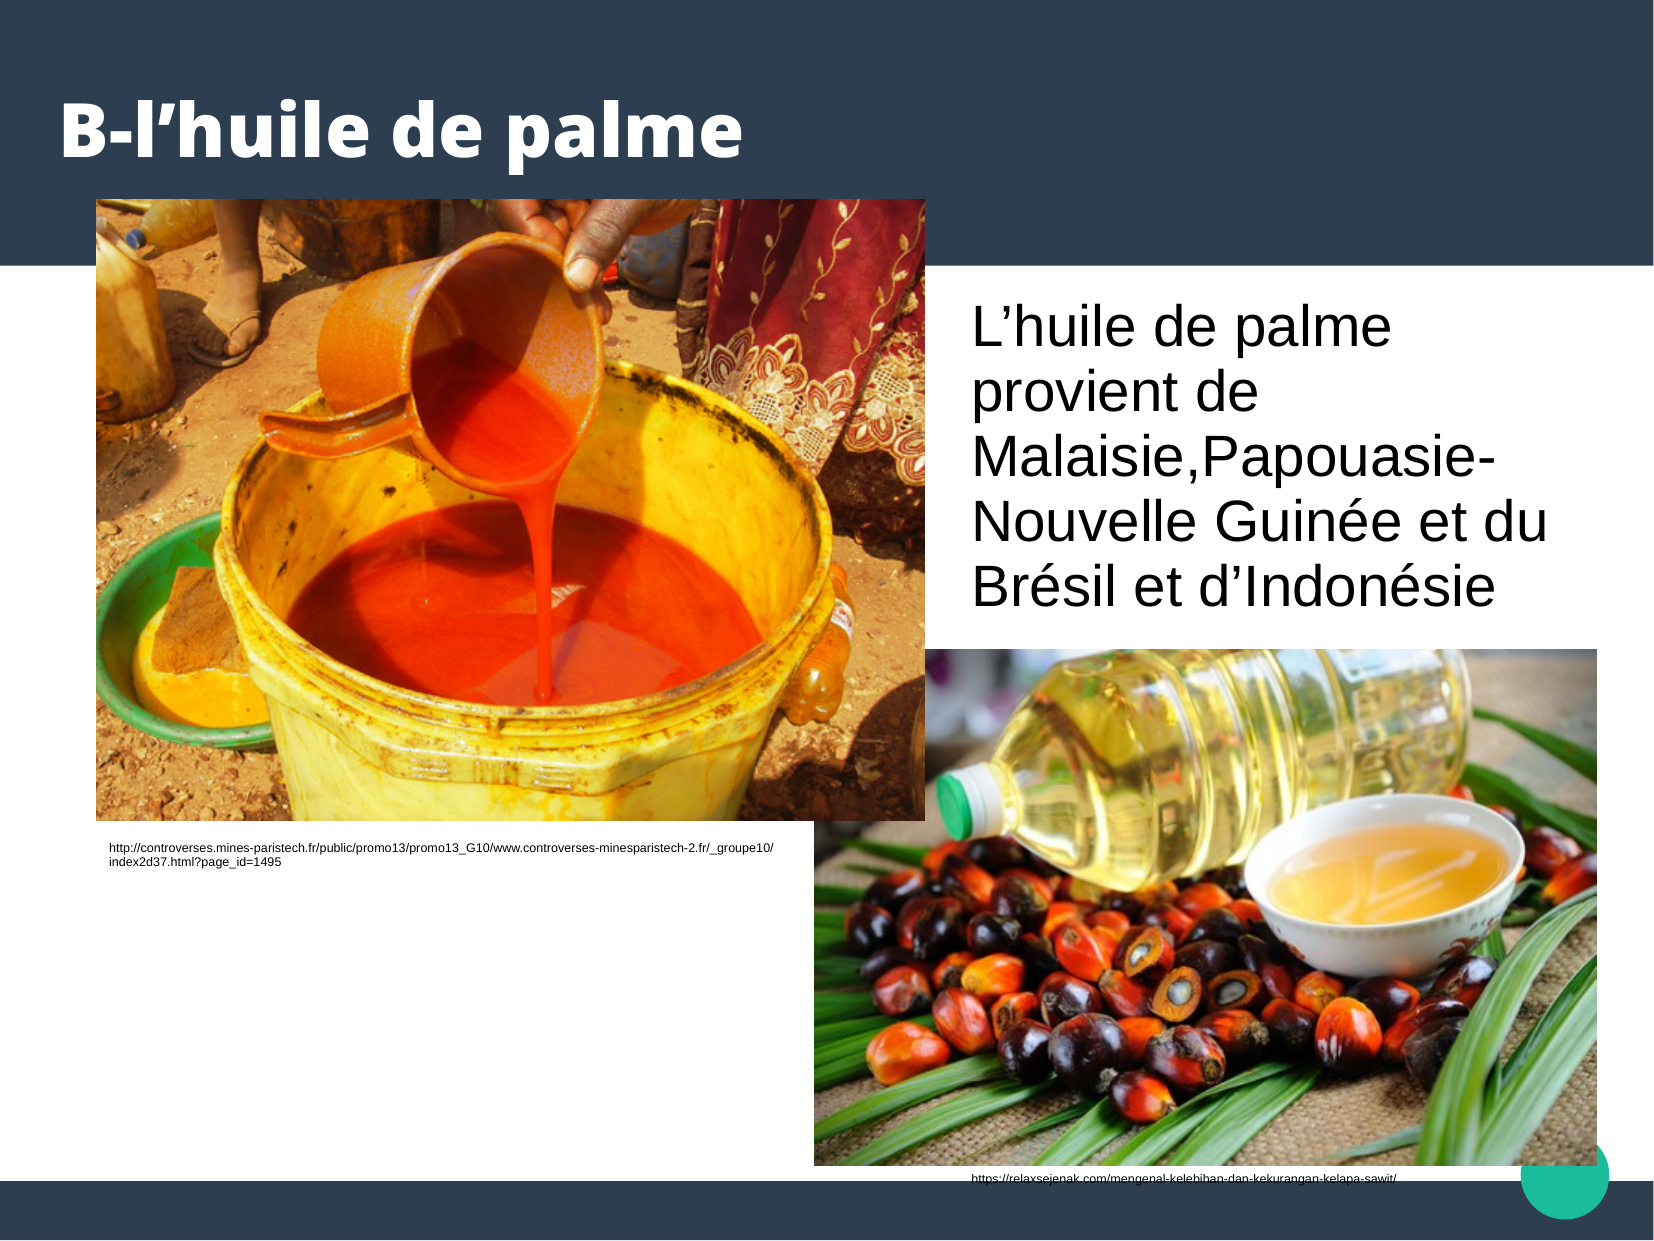

# B-l’huile de palme
L’huile de palme provient de Malaisie,Papouasie-Nouvelle Guinée et du Brésil et d’Indonésie
http://controverses.mines-paristech.fr/public/promo13/promo13_G10/www.controverses-minesparistech-2.fr/_groupe10/index2d37.html?page_id=1495
https://relaxsejenak.com/mengenal-kelebihan-dan-kekurangan-kelapa-sawit/